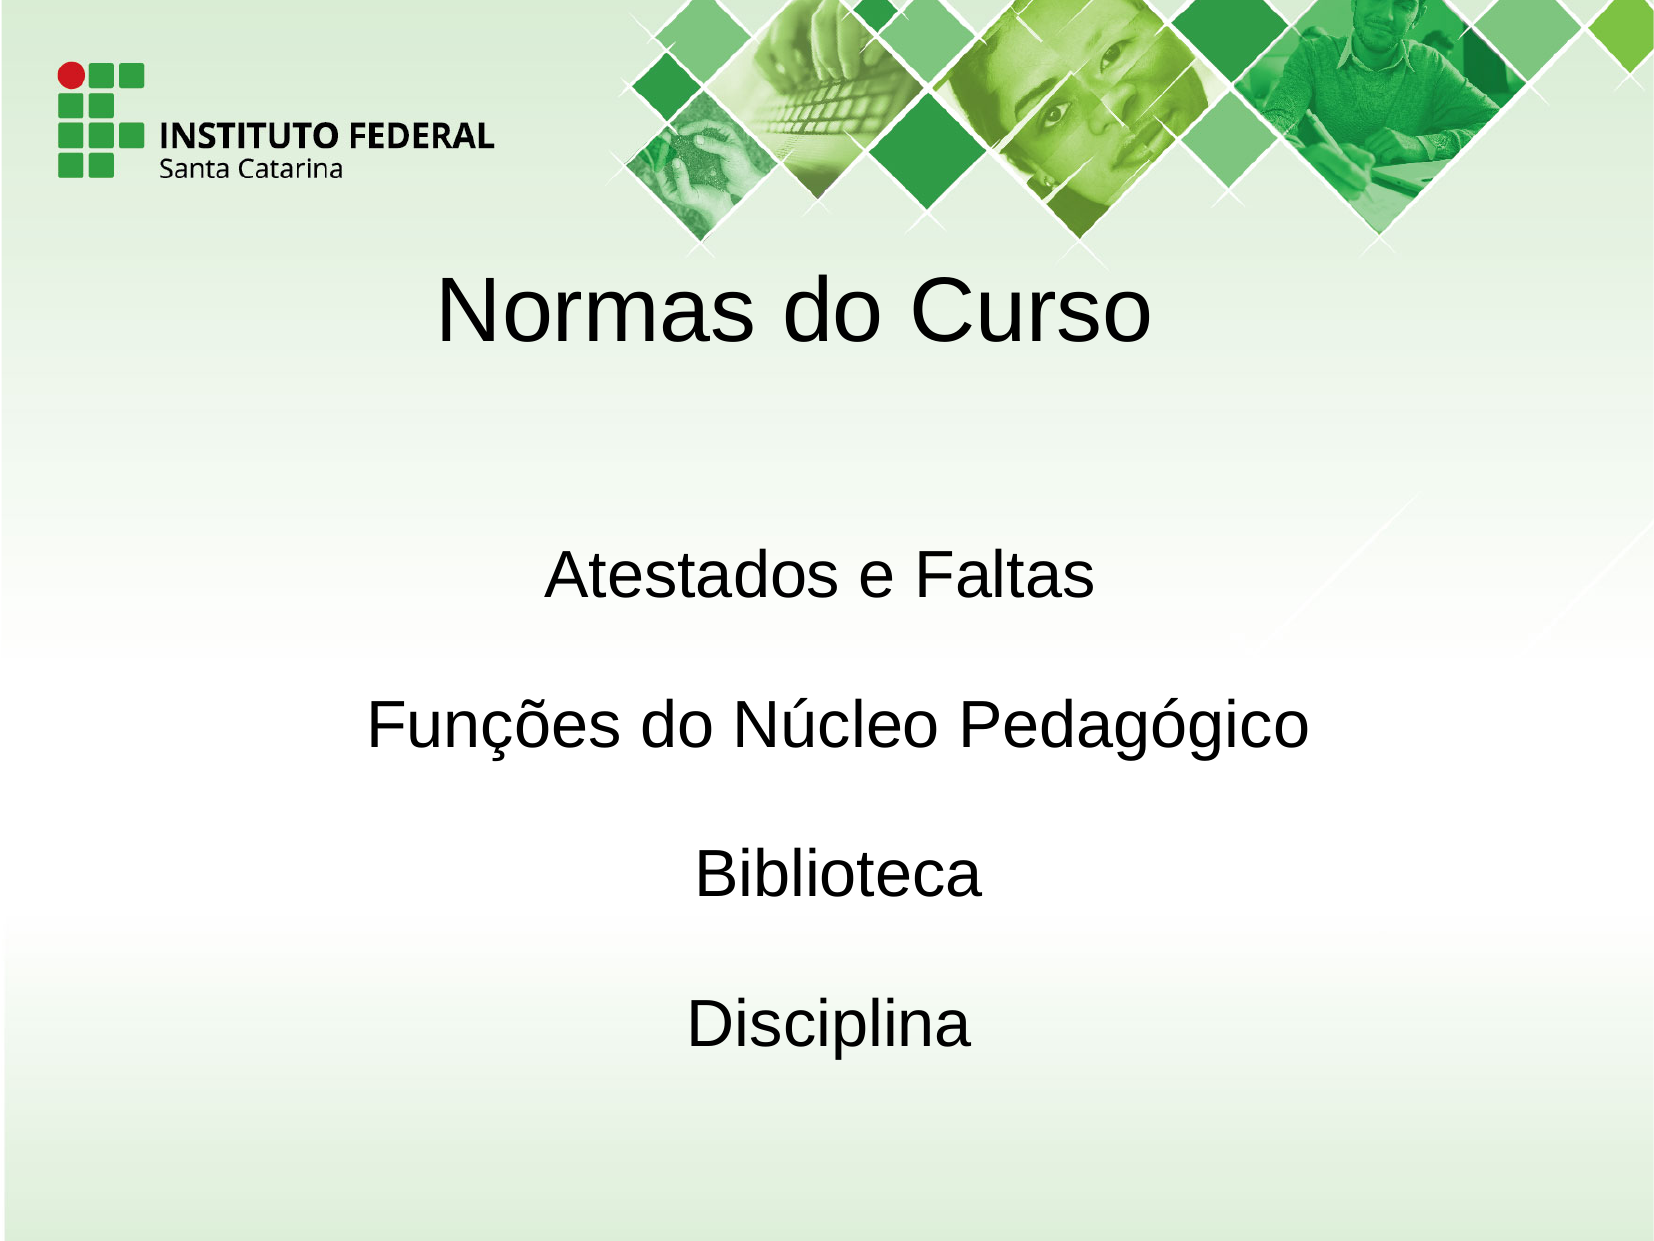

# Normas do Curso
Atestados e Faltas
Funções do Núcleo Pedagógico
Biblioteca
Disciplina